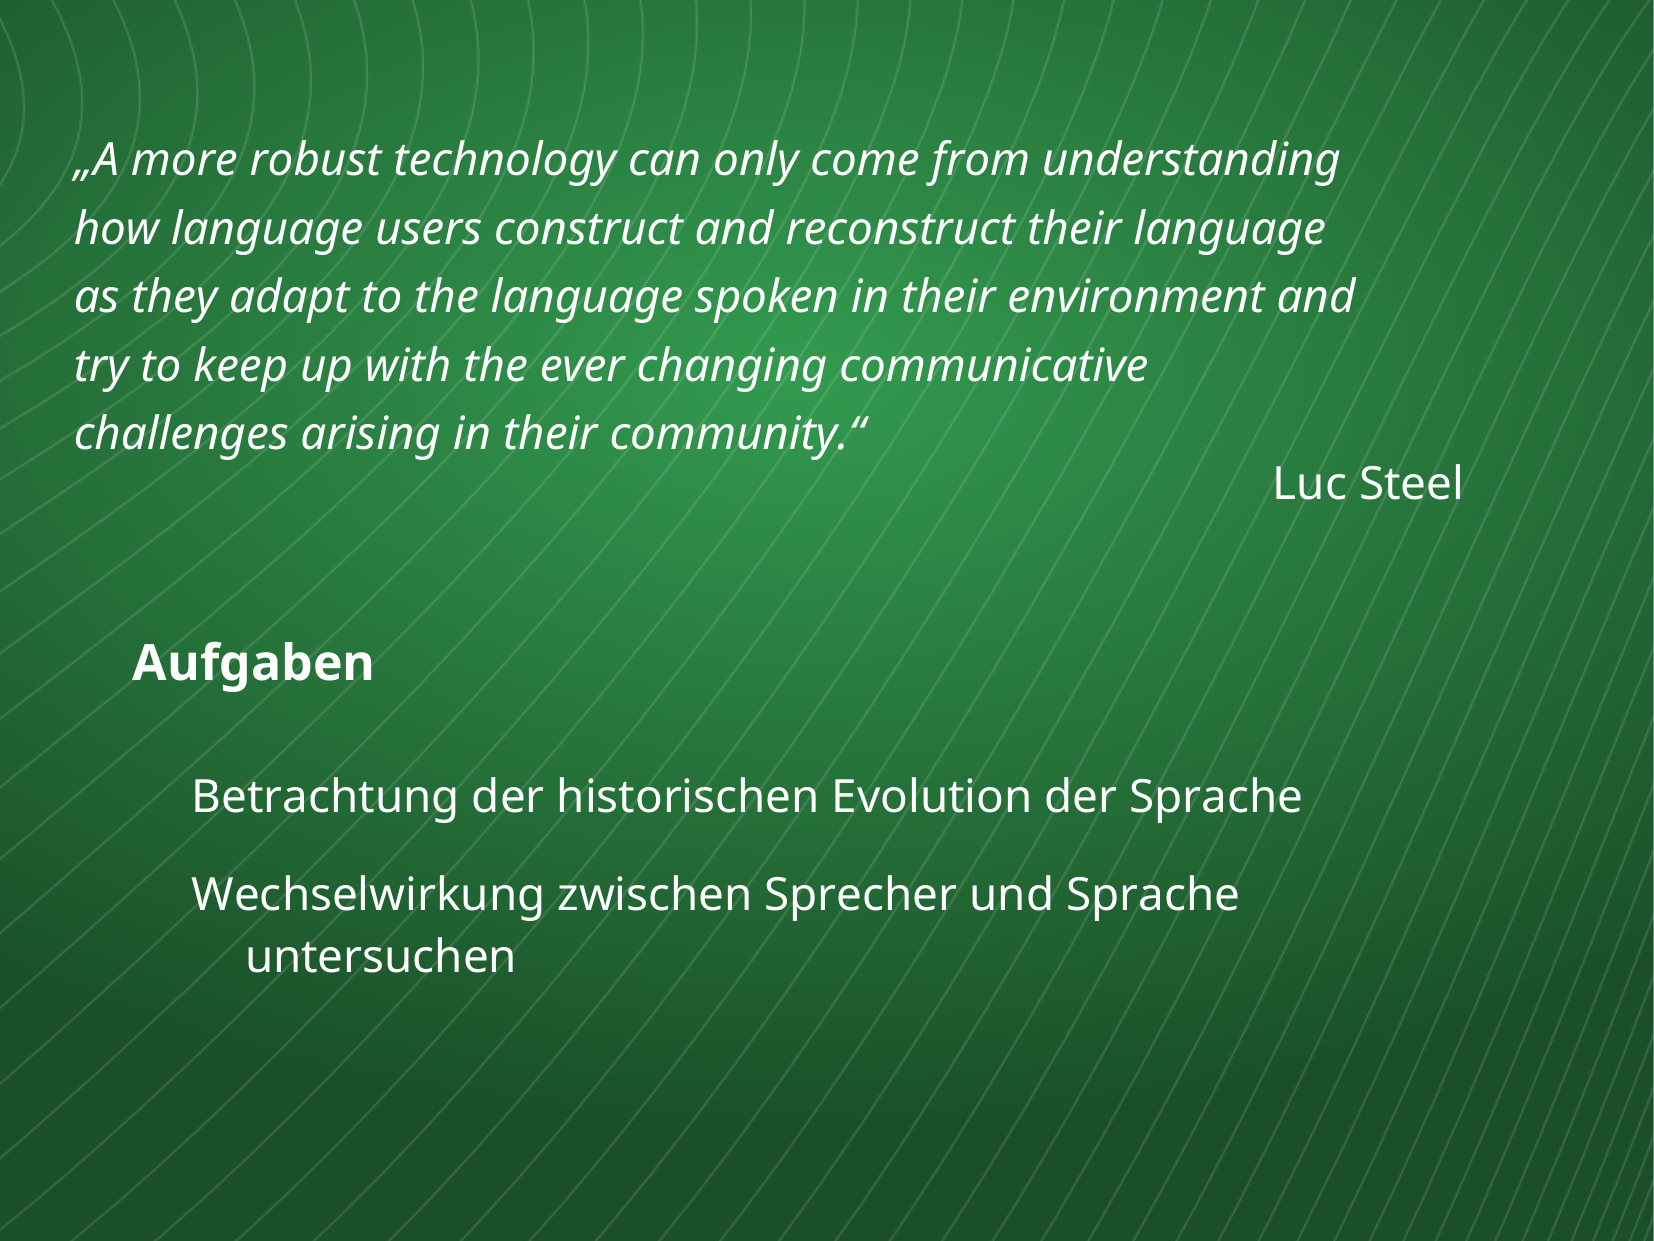

„A more robust technology can only come from understanding
how language users construct and reconstruct their language
as they adapt to the language spoken in their environment and
try to keep up with the ever changing communicative
challenges arising in their community.“
Luc Steel
Aufgaben
Betrachtung der historischen Evolution der Sprache
Wechselwirkung zwischen Sprecher und Sprache untersuchen